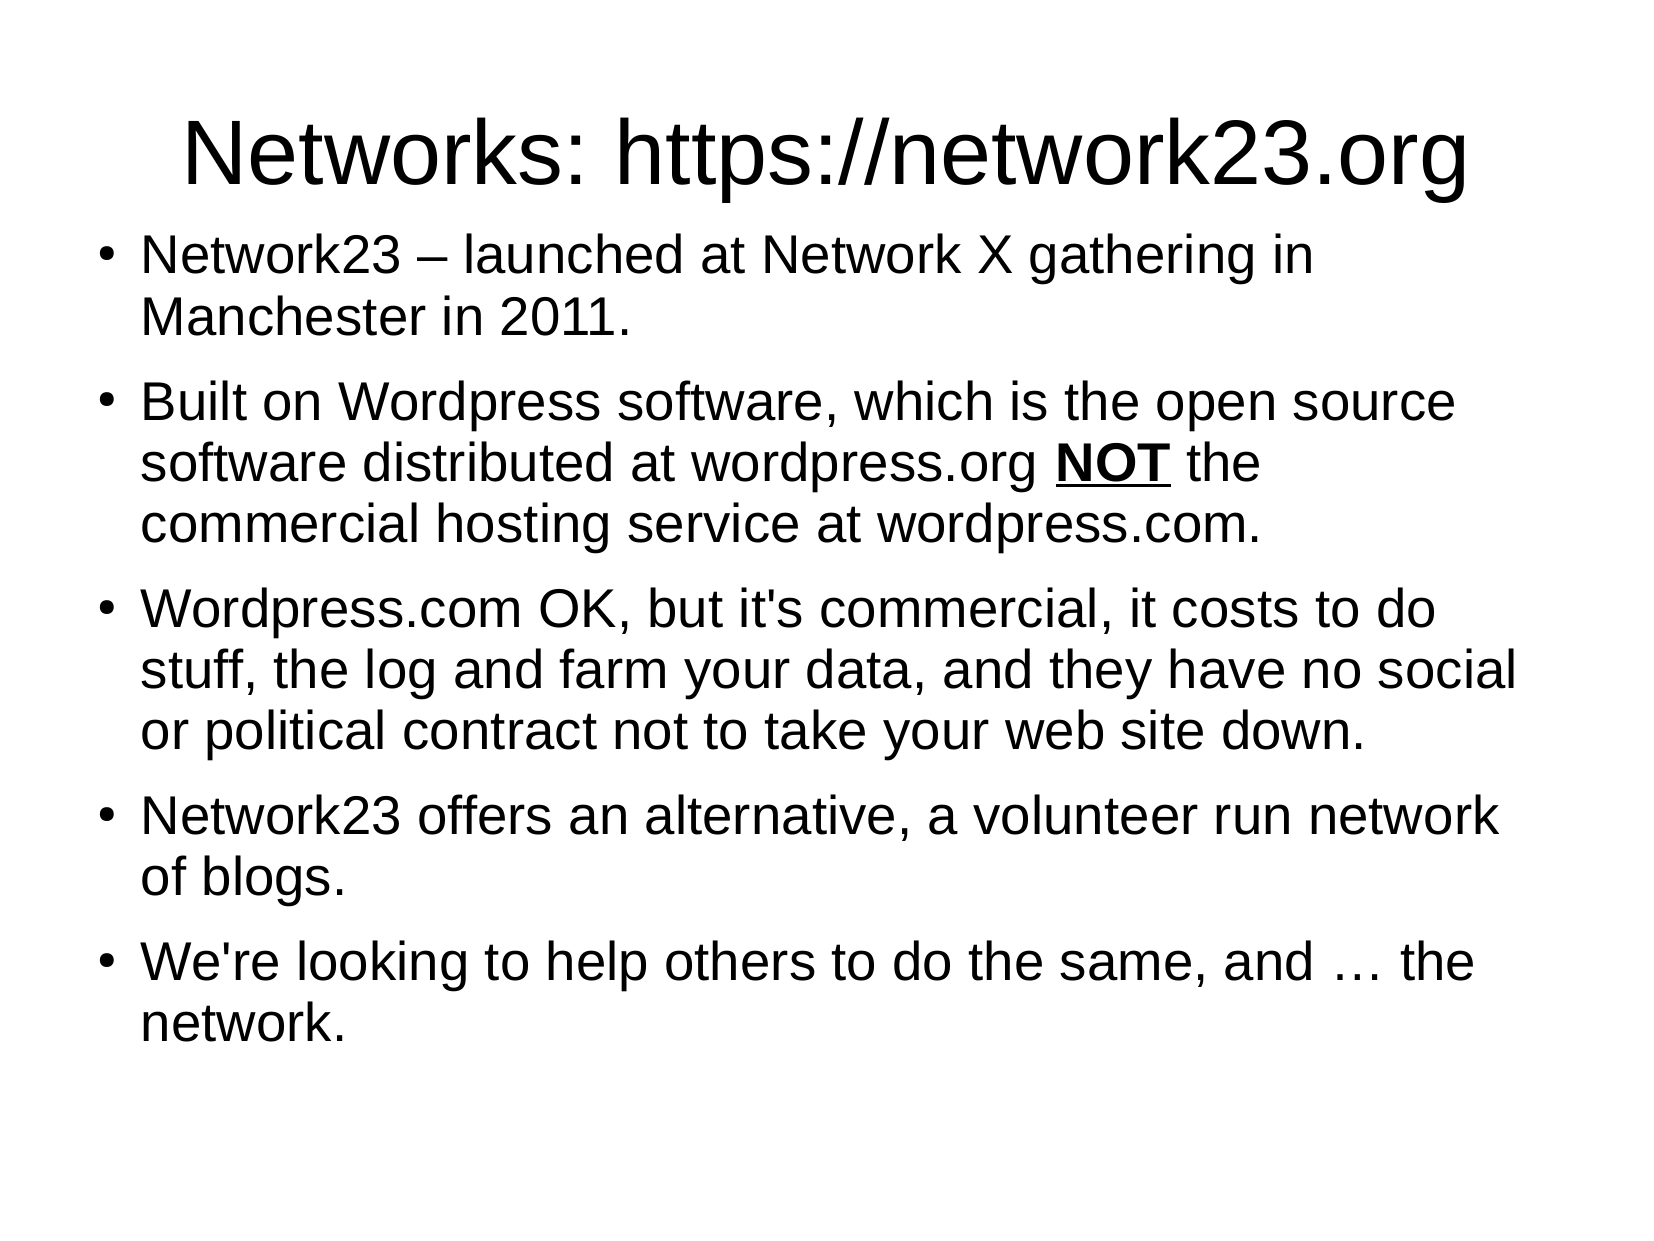

# Networks: https://network23.org
Network23 – launched at Network X gathering in Manchester in 2011.
Built on Wordpress software, which is the open source software distributed at wordpress.org NOT the commercial hosting service at wordpress.com.
Wordpress.com OK, but it's commercial, it costs to do stuff, the log and farm your data, and they have no social or political contract not to take your web site down.
Network23 offers an alternative, a volunteer run network of blogs.
We're looking to help others to do the same, and … the network.